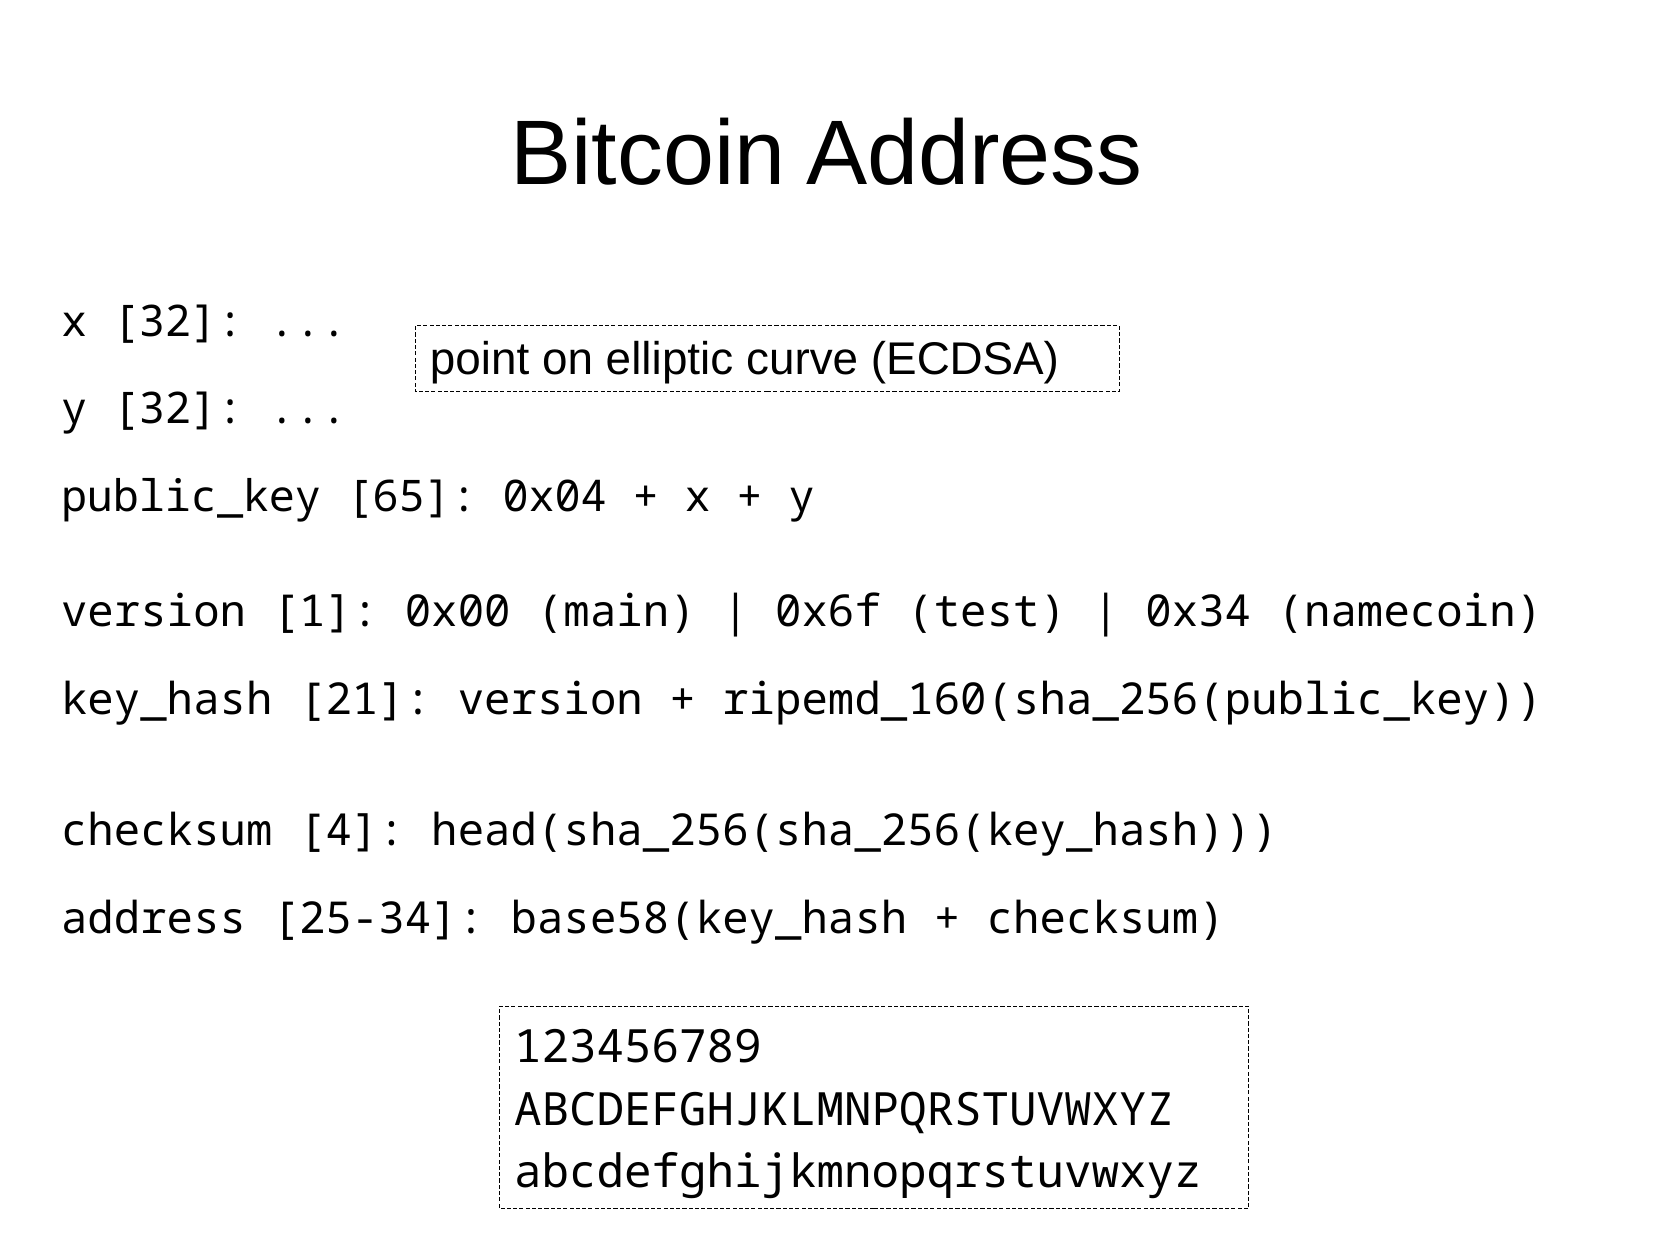

# Bitcoin Address
x [32]: ...
y [32]: ...
public_key [65]: 0x04 + x + y
point on elliptic curve (ECDSA)
version [1]: 0x00 (main) | 0x6f (test) | 0x34 (namecoin)
key_hash [21]: version + ripemd_160(sha_256(public_key))
checksum [4]: head(sha_256(sha_256(key_hash)))
address [25-34]: base58(key_hash + checksum)
123456789
ABCDEFGHJKLMNPQRSTUVWXYZ
abcdefghijkmnopqrstuvwxyz